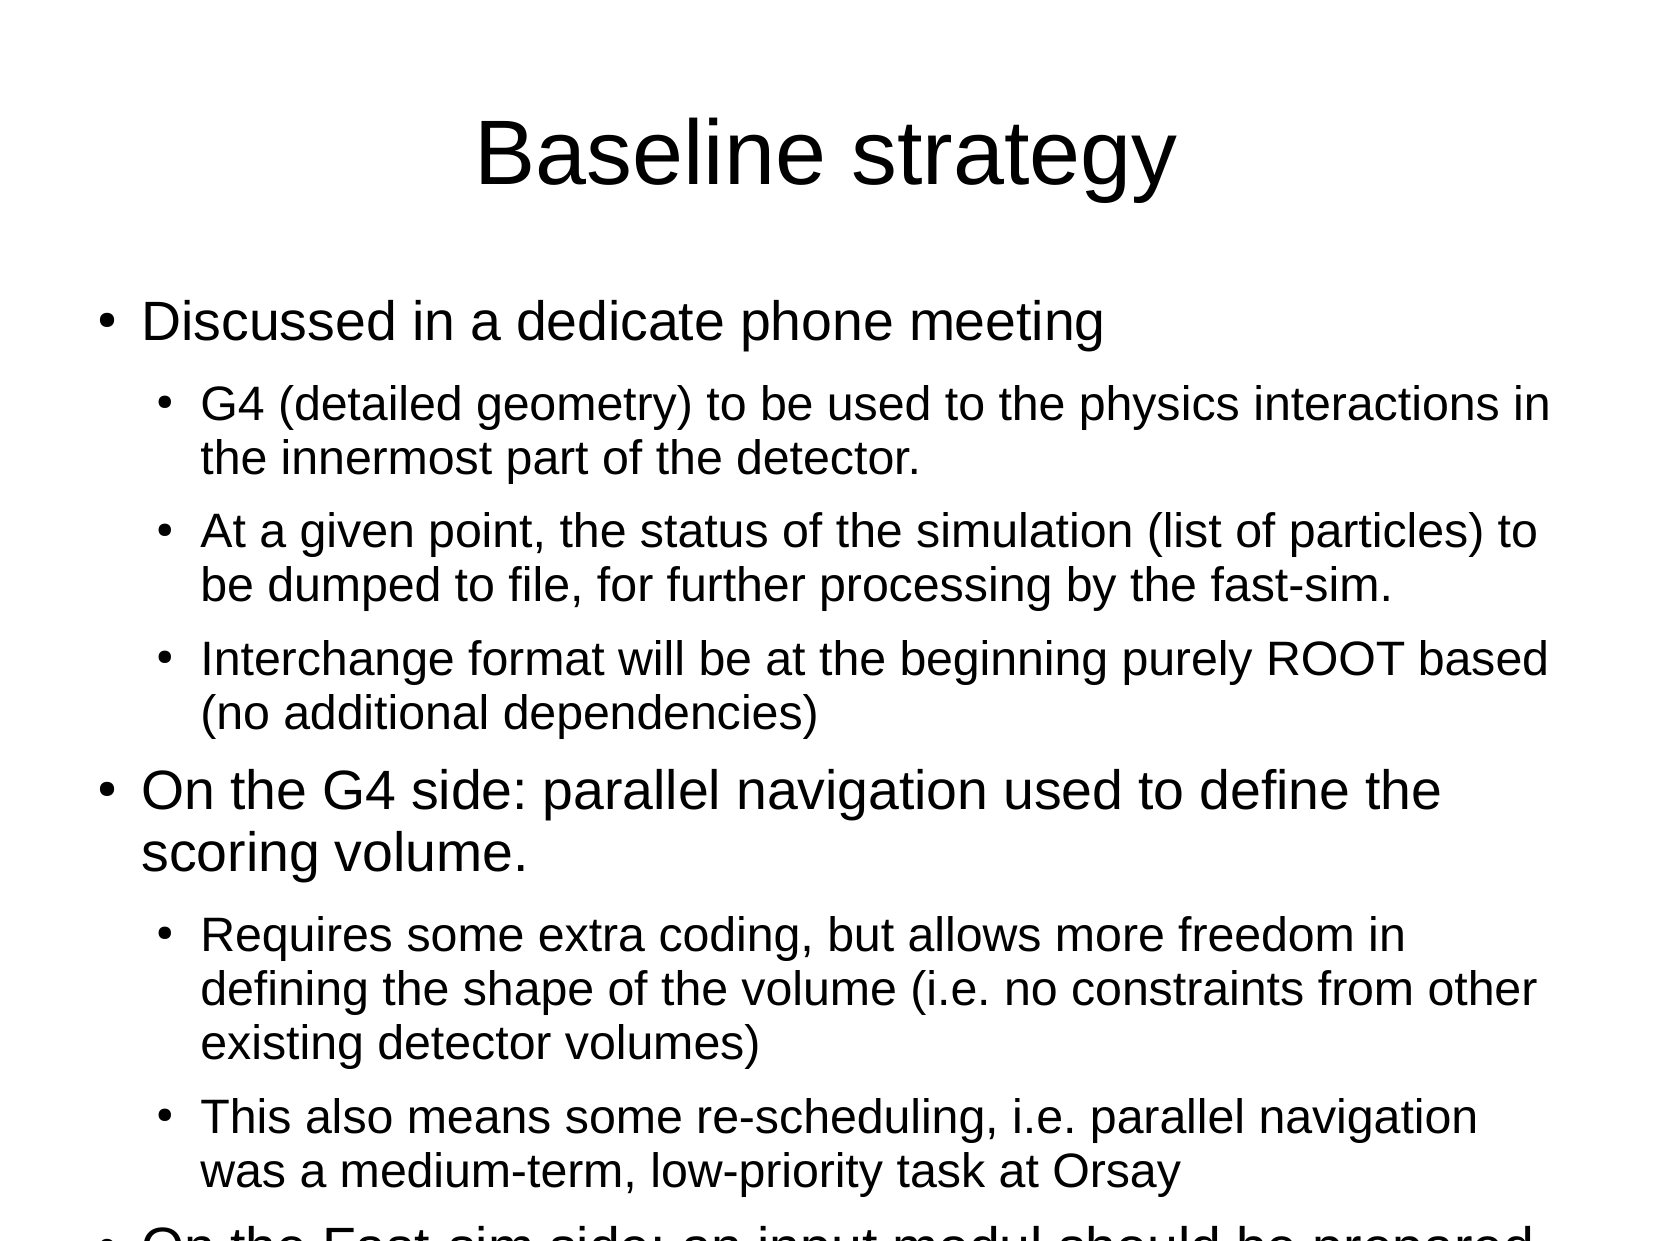

# Baseline strategy
Discussed in a dedicate phone meeting
G4 (detailed geometry) to be used to the physics interactions in the innermost part of the detector.
At a given point, the status of the simulation (list of particles) to be dumped to file, for further processing by the fast-sim.
Interchange format will be at the beginning purely ROOT based (no additional dependencies)
On the G4 side: parallel navigation used to define the scoring volume.
Requires some extra coding, but allows more freedom in defining the shape of the volume (i.e. no constraints from other existing detector volumes)
This also means some re-scheduling, i.e. parallel navigation was a medium-term, low-priority task at Orsay
On the Fast-sim side: an input modul should be prepared, to seed the simulation starting from the G4 output